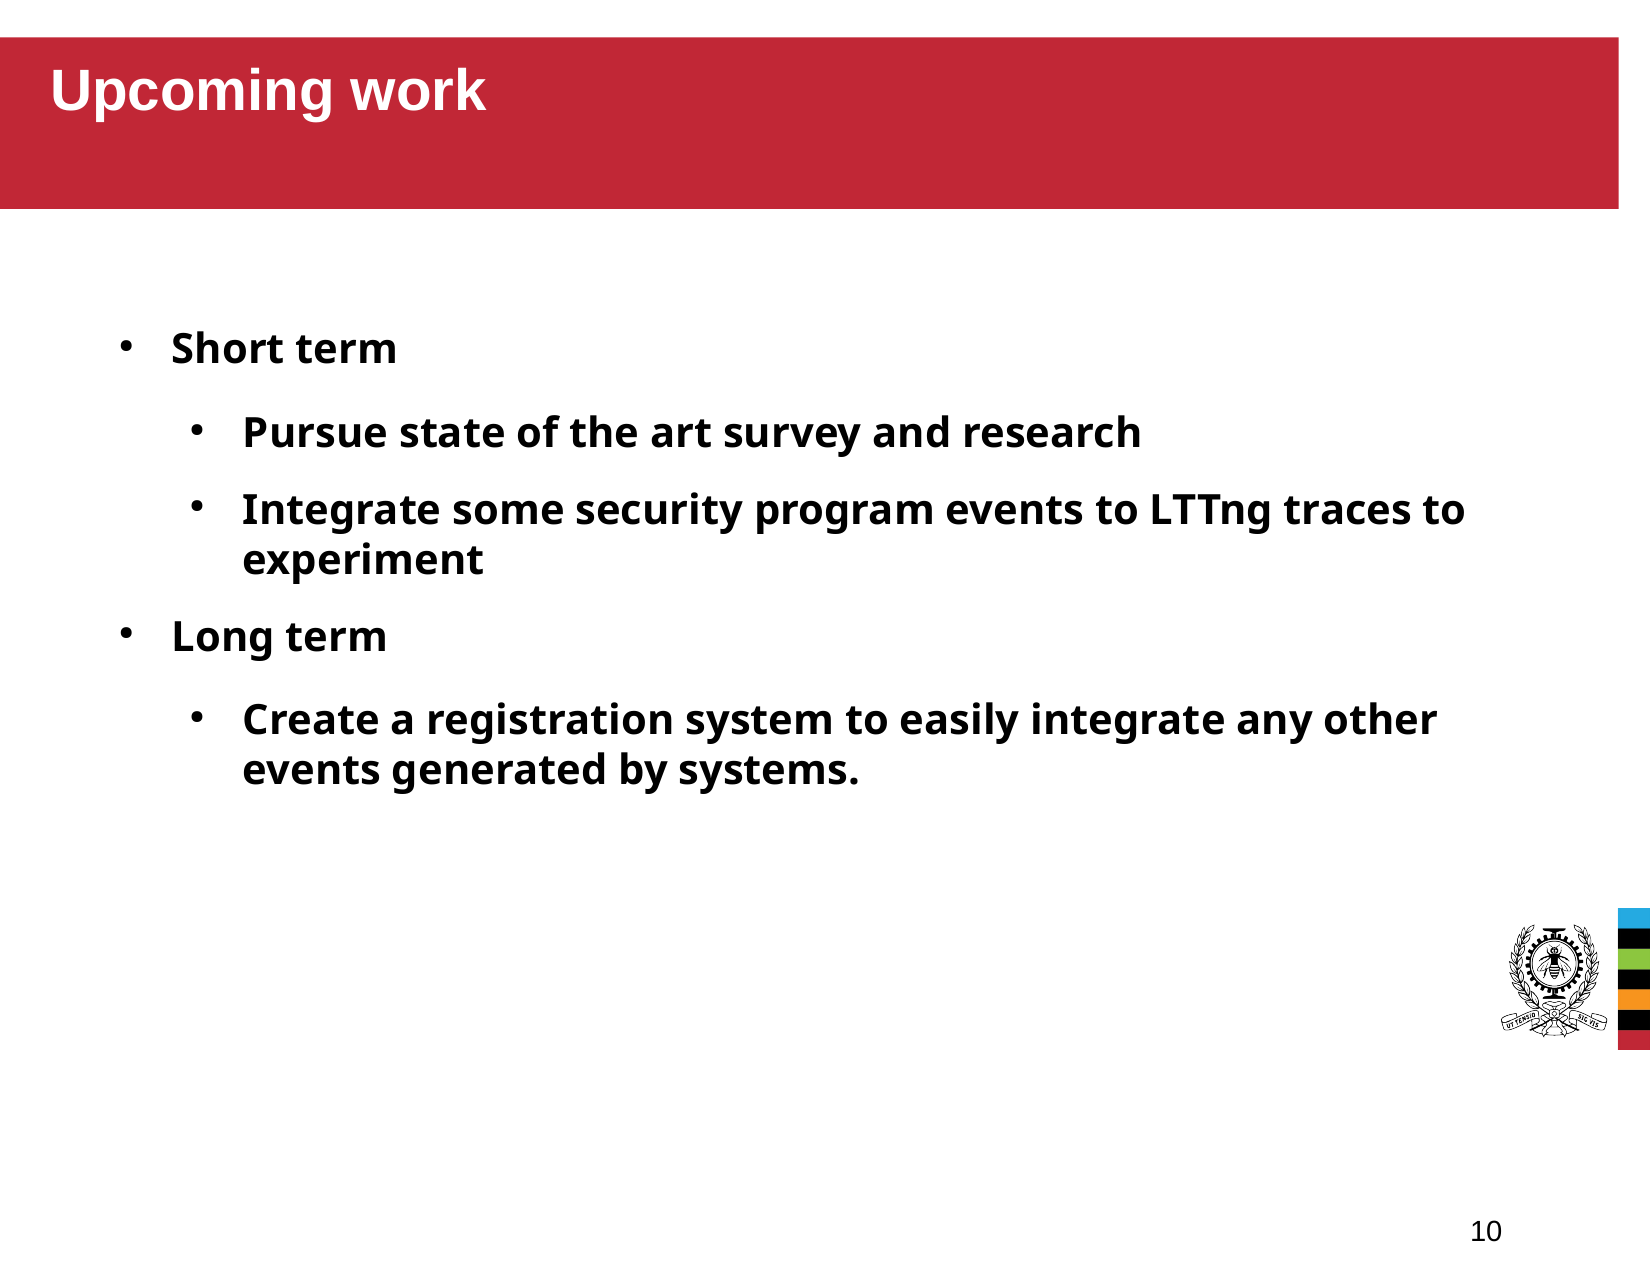

Upcoming work
# Short term
Pursue state of the art survey and research
Integrate some security program events to LTTng traces to experiment
Long term
Create a registration system to easily integrate any other events generated by systems.